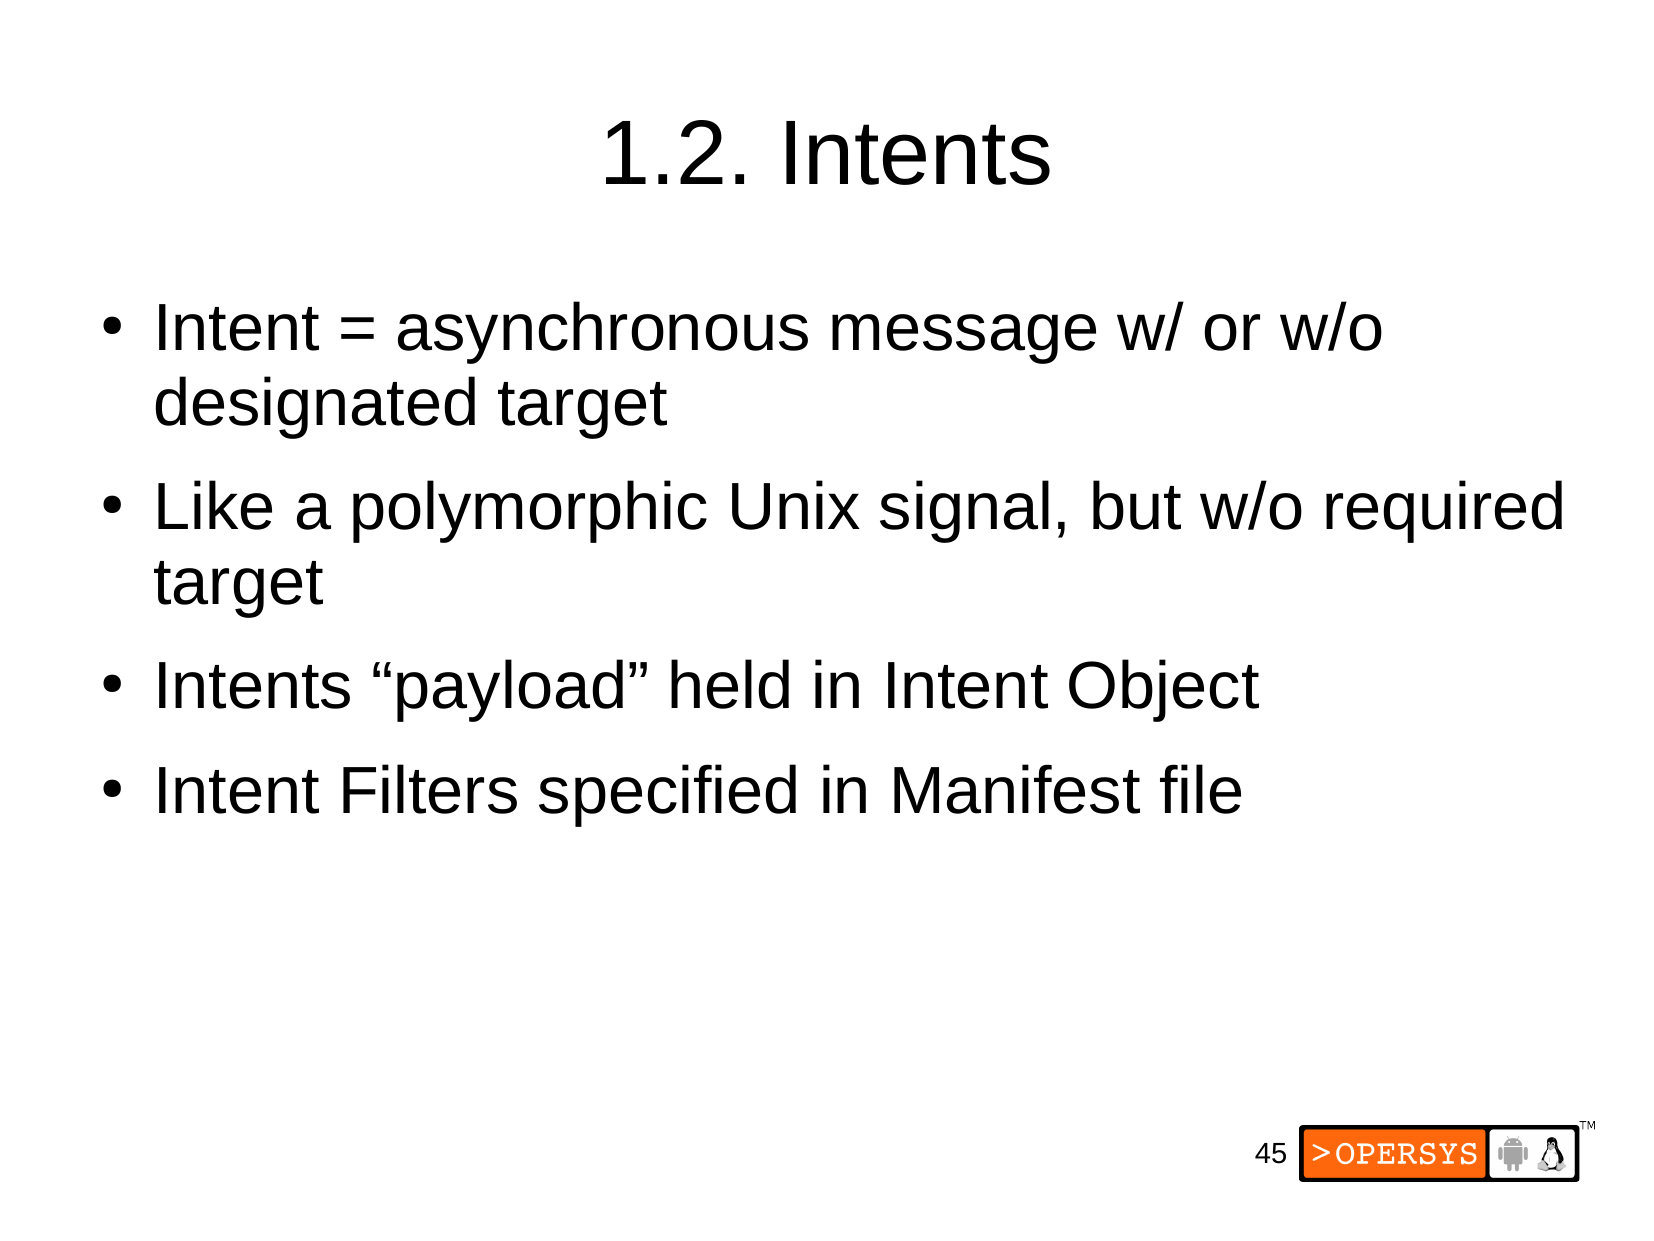

# 1.2. Intents
Intent = asynchronous message w/ or w/o designated target
Like a polymorphic Unix signal, but w/o required target
Intents “payload” held in Intent Object
Intent Filters specified in Manifest file